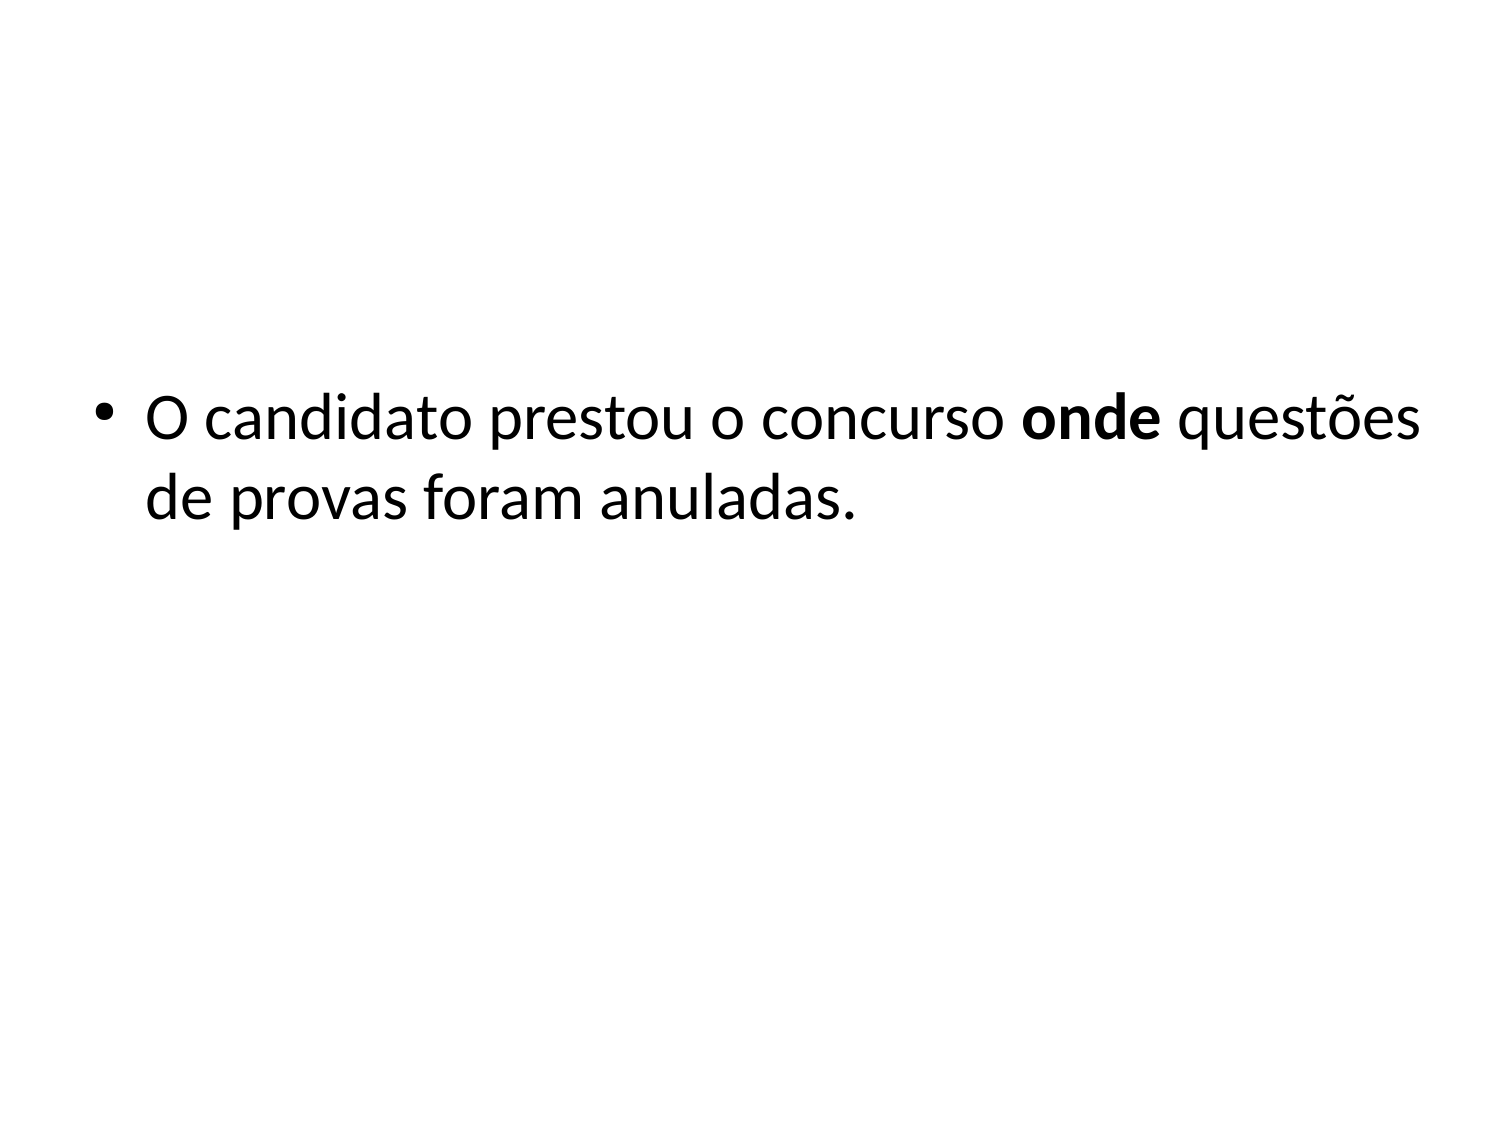

O candidato prestou o concurso onde questões de provas foram anuladas.
#